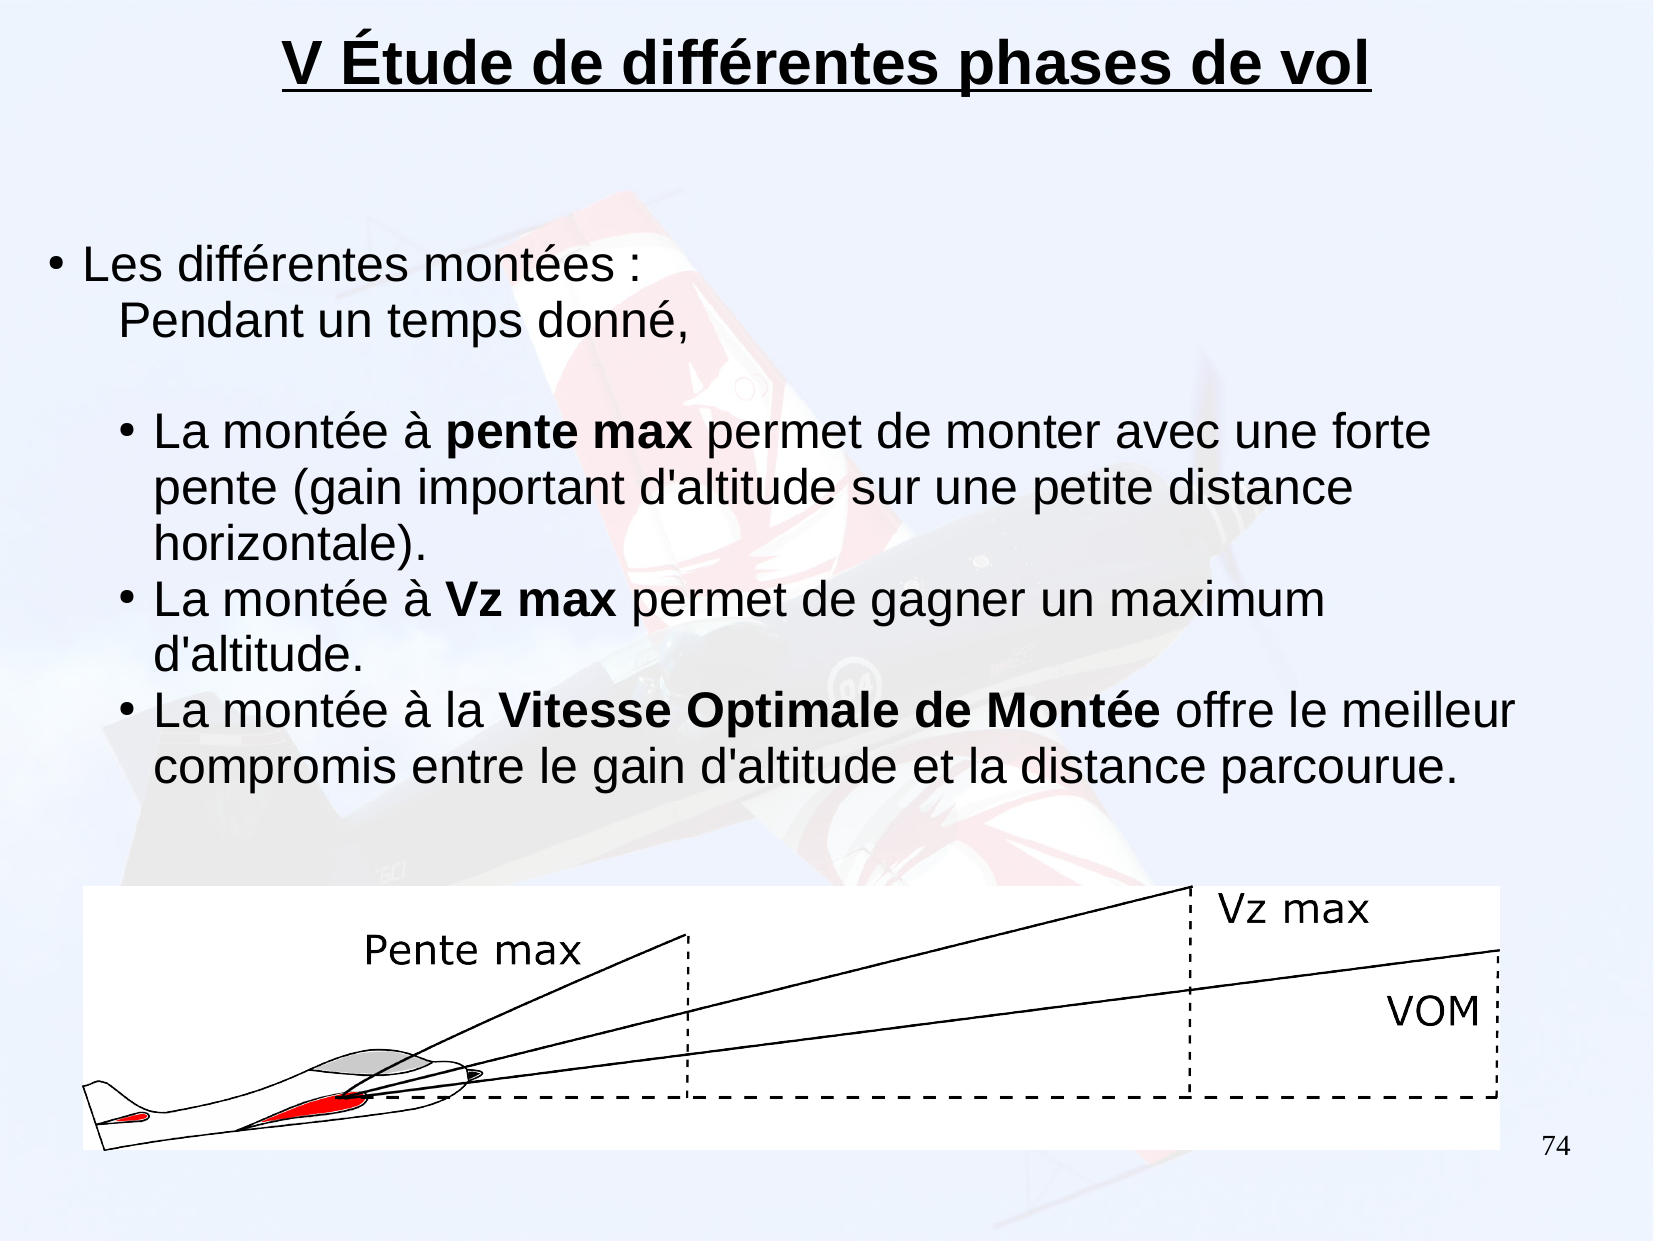

# V Étude de différentes phases de vol
Les différentes montées :
Pendant un temps donné,
La montée à pente max permet de monter avec une forte pente (gain important d'altitude sur une petite distance horizontale).
La montée à Vz max permet de gagner un maximum d'altitude.
La montée à la Vitesse Optimale de Montée offre le meilleur compromis entre le gain d'altitude et la distance parcourue.
74